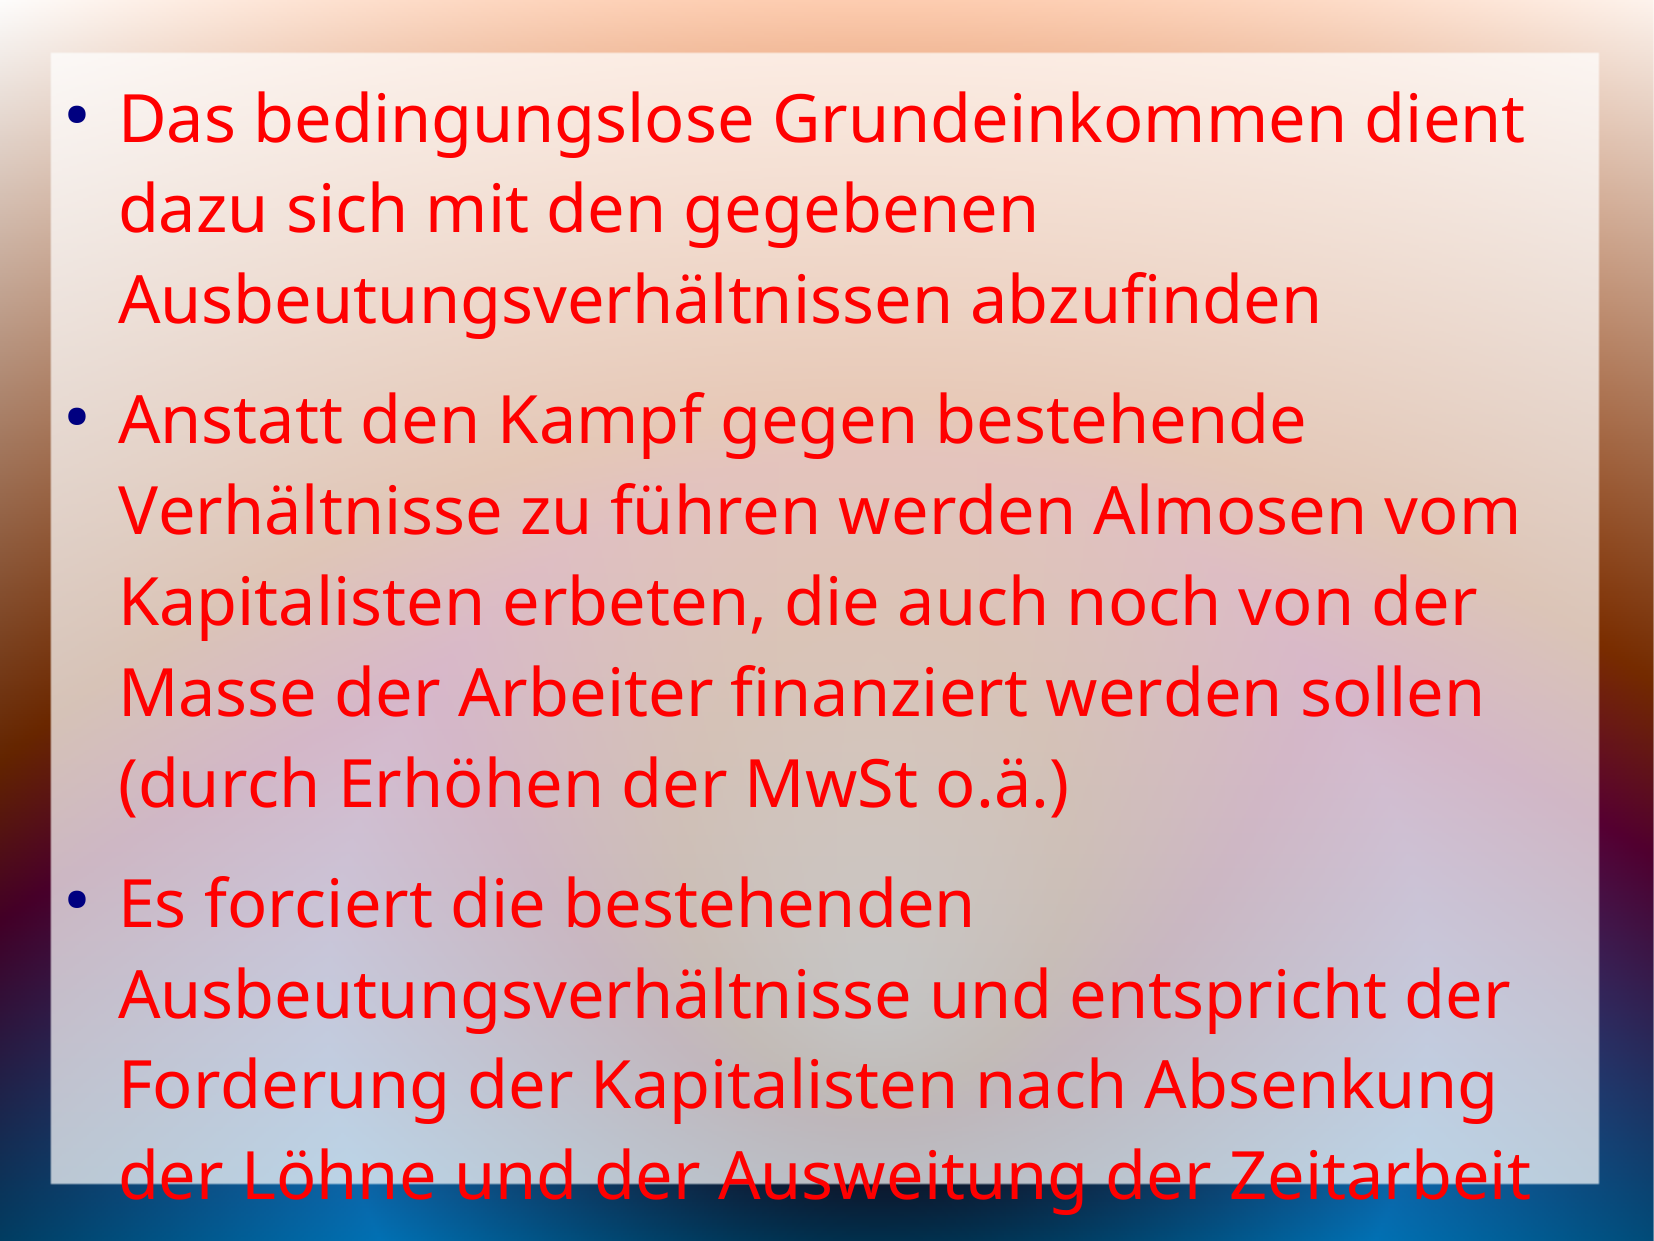

# Das bedingungslose Grundeinkommen dient dazu sich mit den gegebenen Ausbeutungsverhältnissen abzufinden
Anstatt den Kampf gegen bestehende Verhältnisse zu führen werden Almosen vom Kapitalisten erbeten, die auch noch von der Masse der Arbeiter finanziert werden sollen (durch Erhöhen der MwSt o.ä.)
Es forciert die bestehenden Ausbeutungsverhältnisse und entspricht der Forderung der Kapitalisten nach Absenkung der Löhne und der Ausweitung der Zeitarbeit